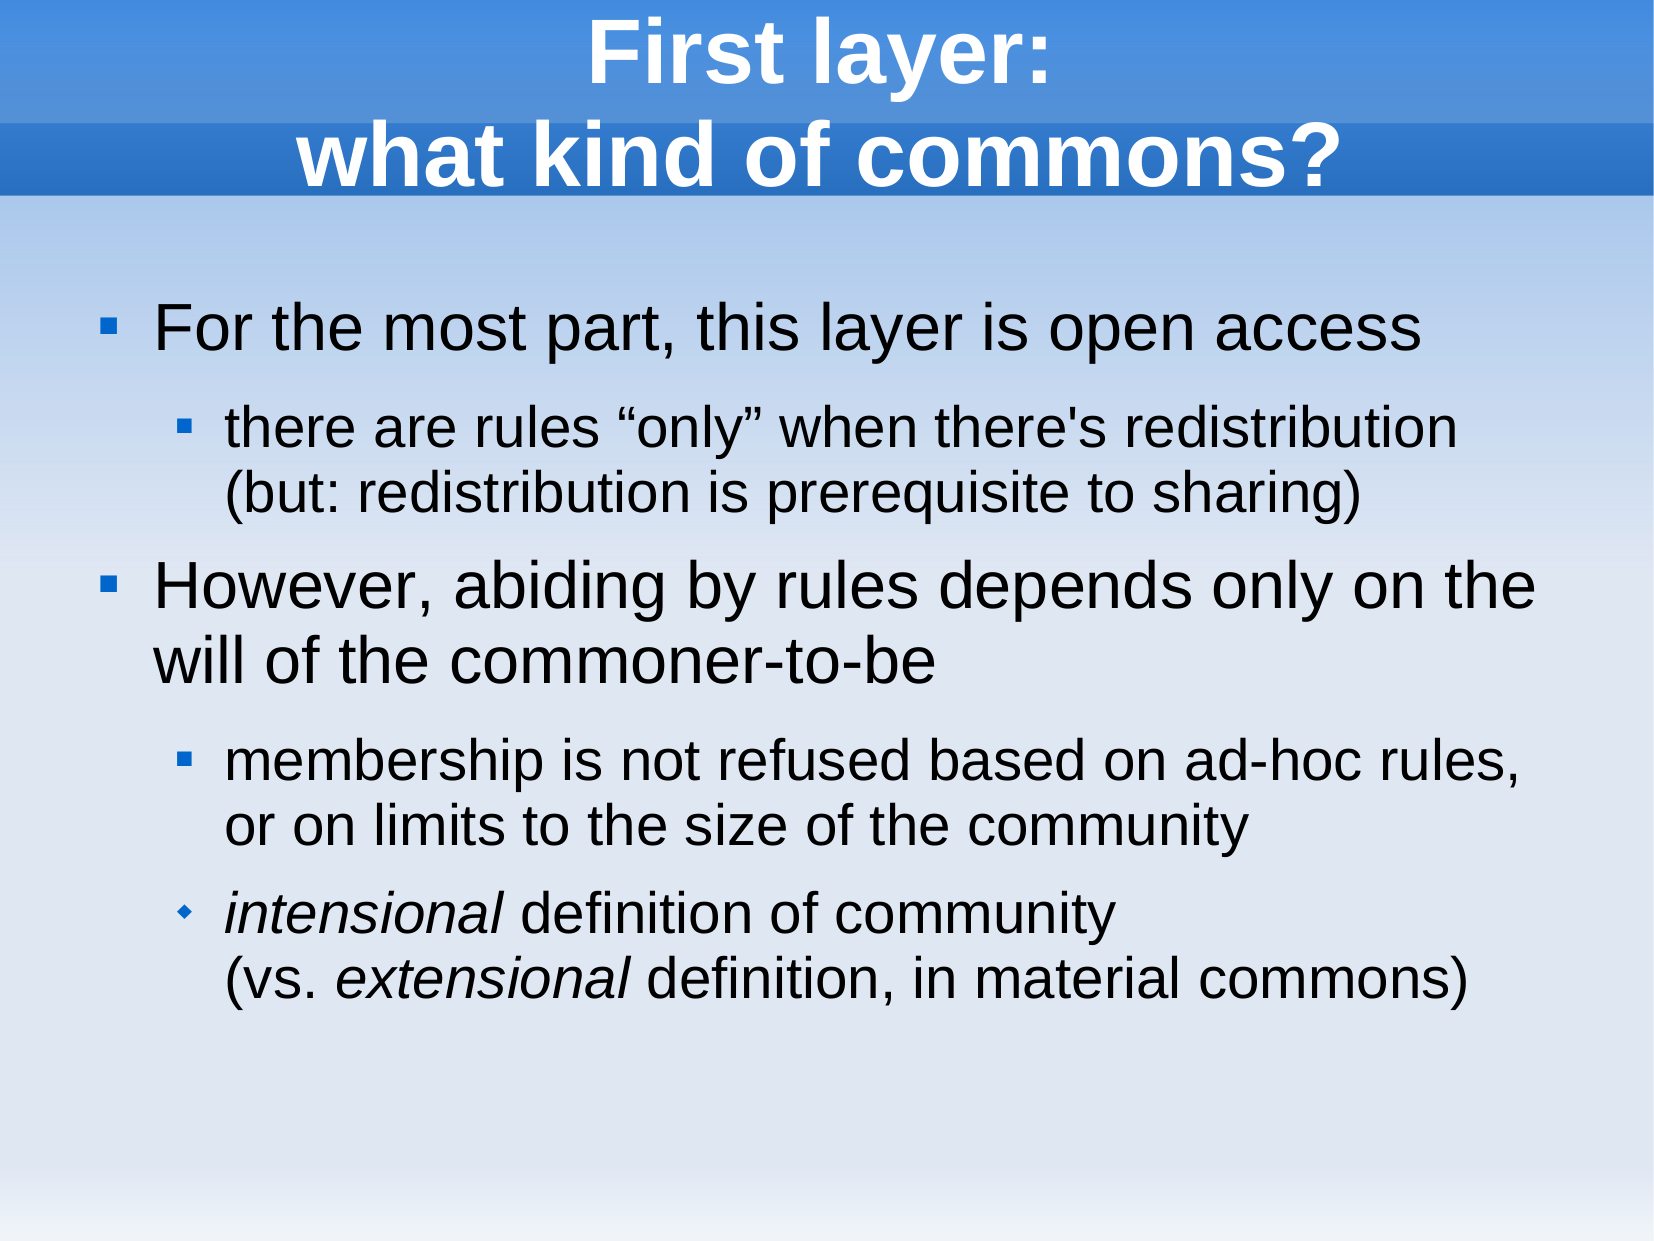

# First layer: what kind of commons?
For the most part, this layer is open access
there are rules “only” when there's redistribution
(but: redistribution is prerequisite to sharing)
However, abiding by rules depends only on the will of the commoner-to-be
membership is not refused based on ad-hoc rules, or on limits to the size of the community
intensional definition of community
(vs. extensional definition, in material commons)